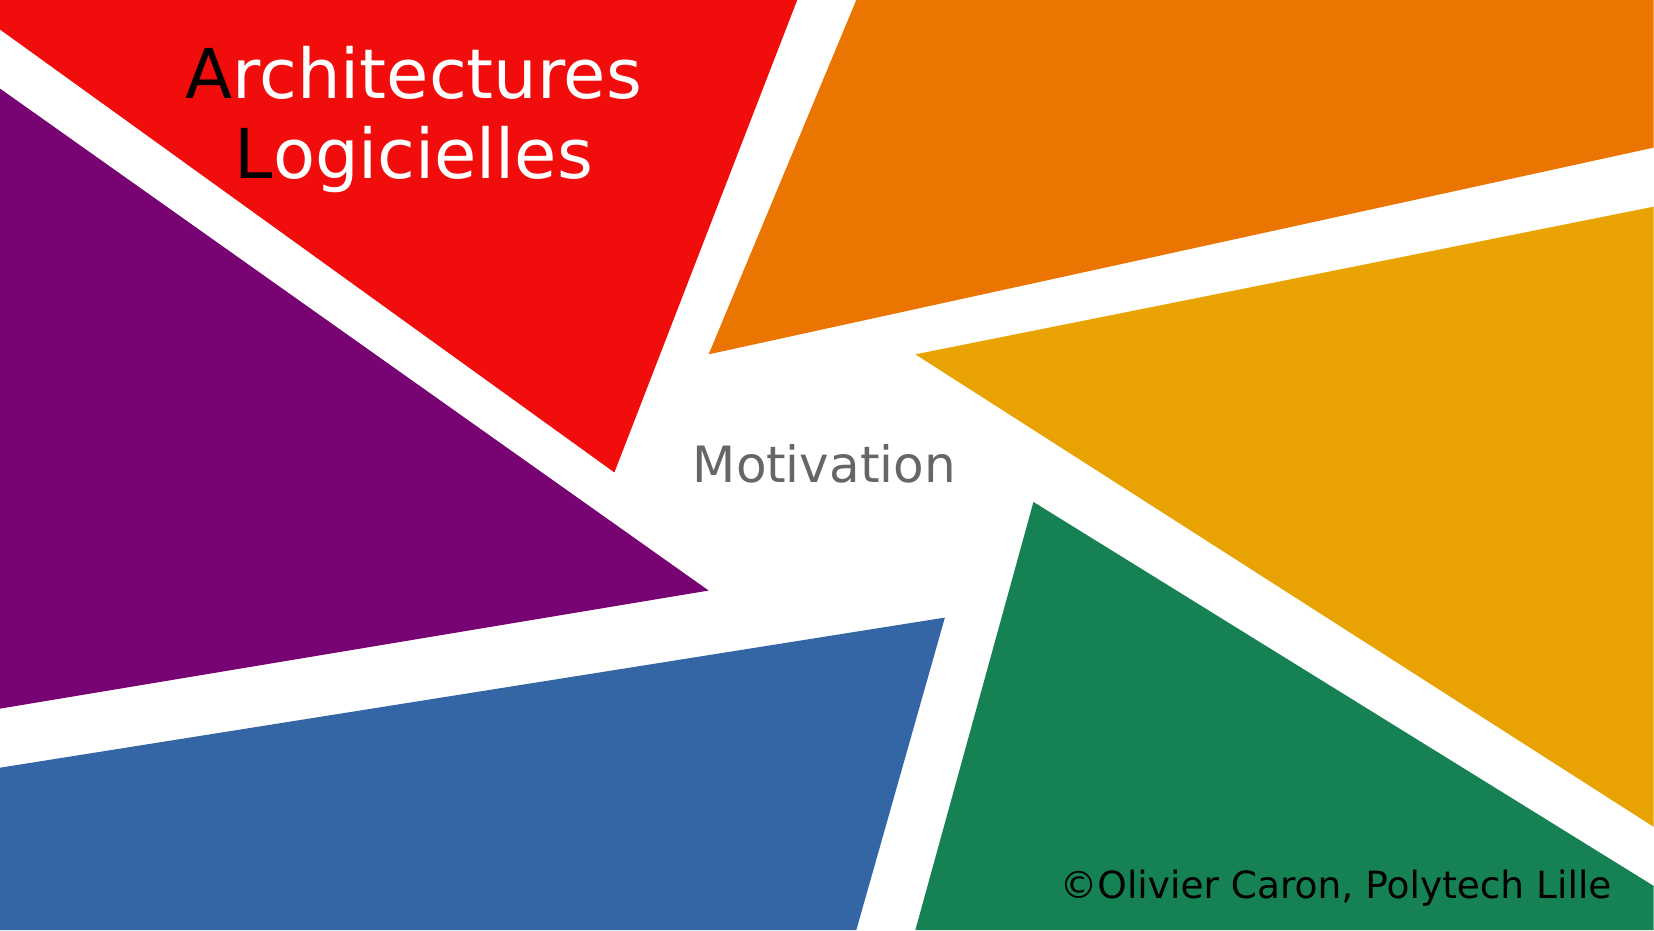

Architectures Logicielles
# Motivation
©Olivier Caron, Polytech Lille